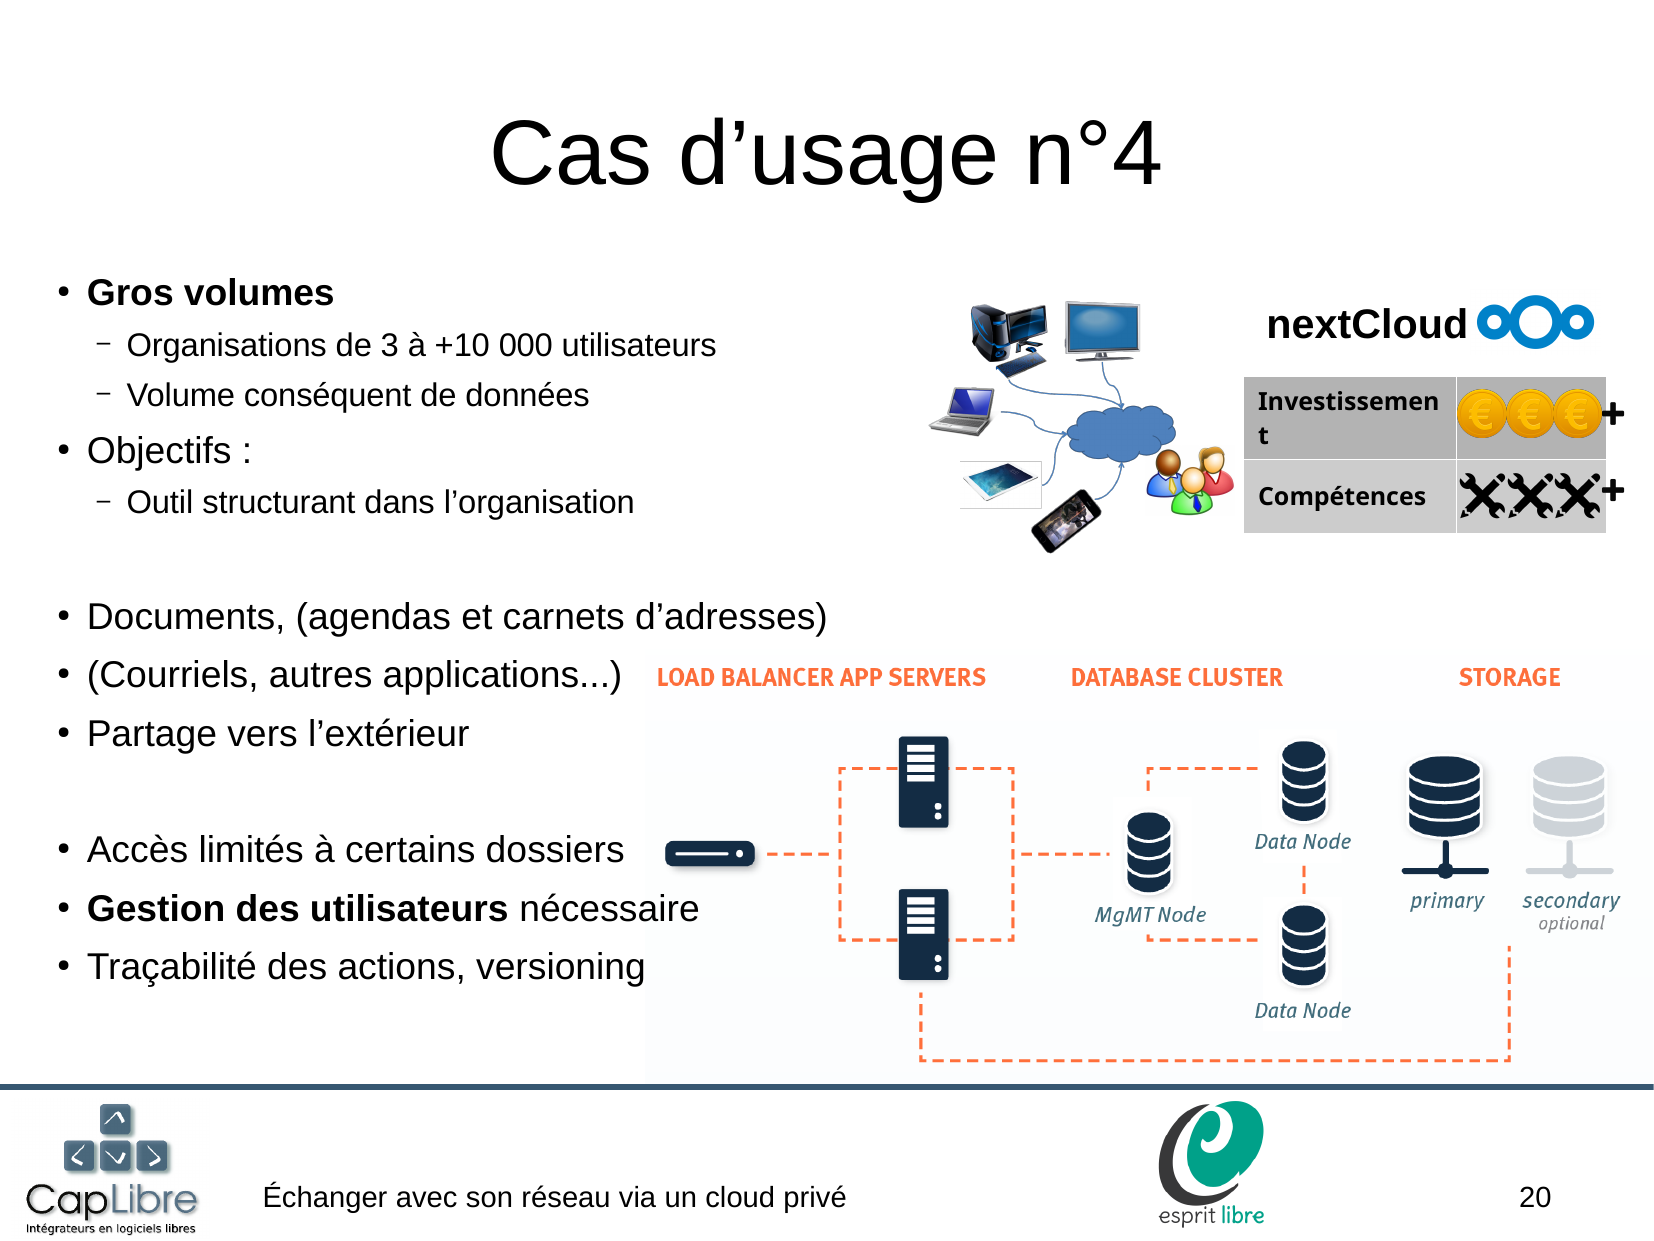

# Cas d’usage n°4
Gros volumes
Organisations de 3 à +10 000 utilisateurs
Volume conséquent de données
Objectifs :
Outil structurant dans l’organisation
Documents, (agendas et carnets d’adresses)
(Courriels, autres applications...)
Partage vers l’extérieur
Accès limités à certains dossiers
Gestion des utilisateurs nécessaire
Traçabilité des actions, versioning
nextCloud
| Investissement | |
| --- | --- |
| Compétences | |
Échanger avec son réseau via un cloud privé